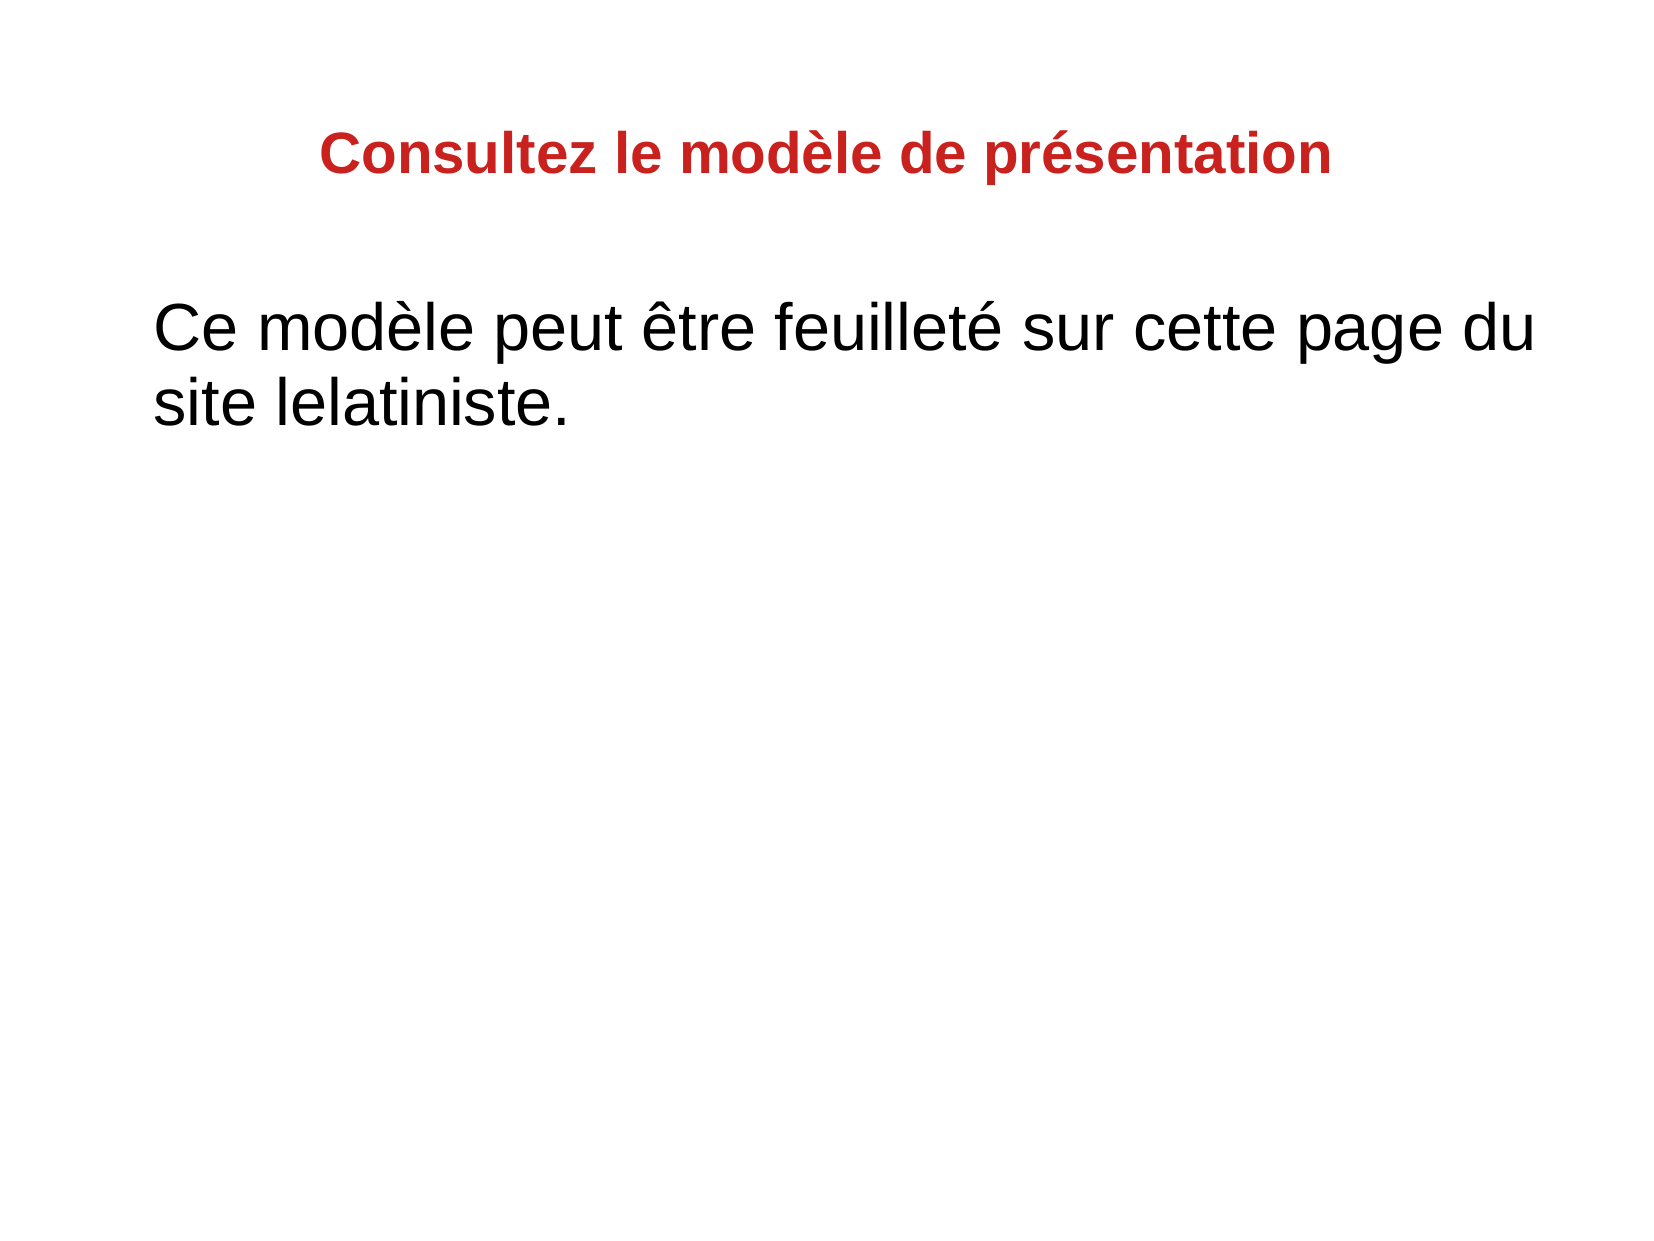

# Consultez le modèle de présentation
Ce modèle peut être feuilleté sur cette page du site lelatiniste.